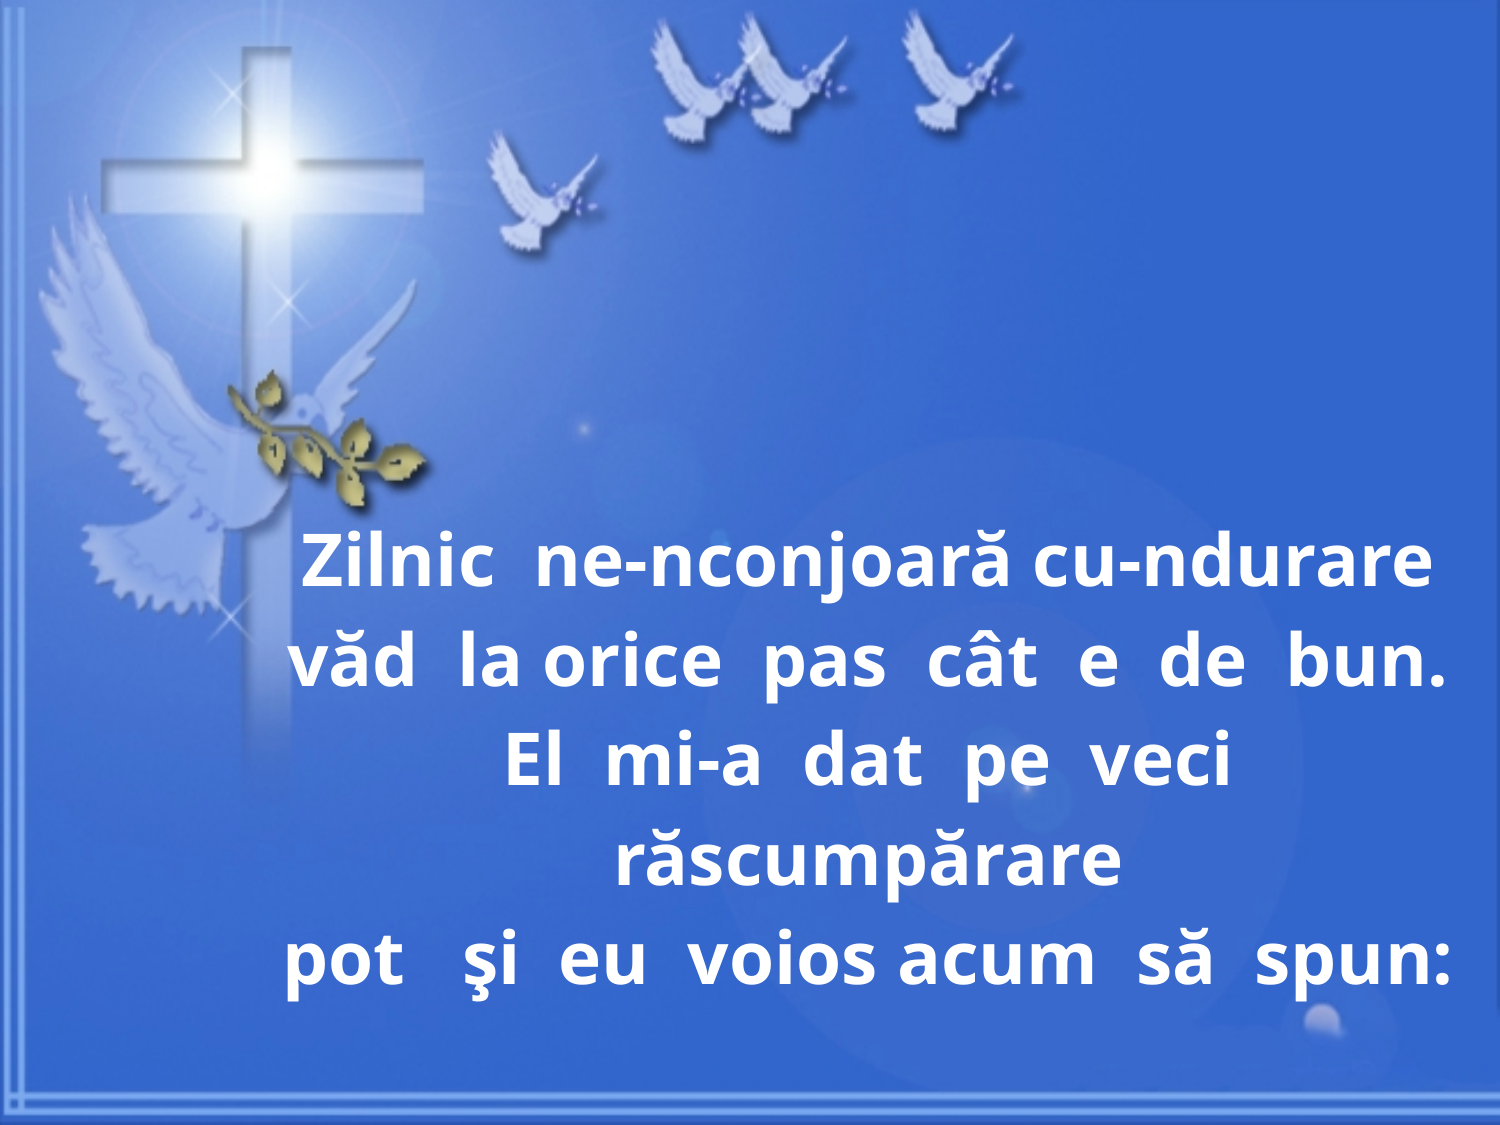

Zilnic ne-nconjoară cu-ndurare
văd la orice pas cât e de bun.
El mi-a dat pe veci răscumpărare
pot şi eu voios acum să spun: